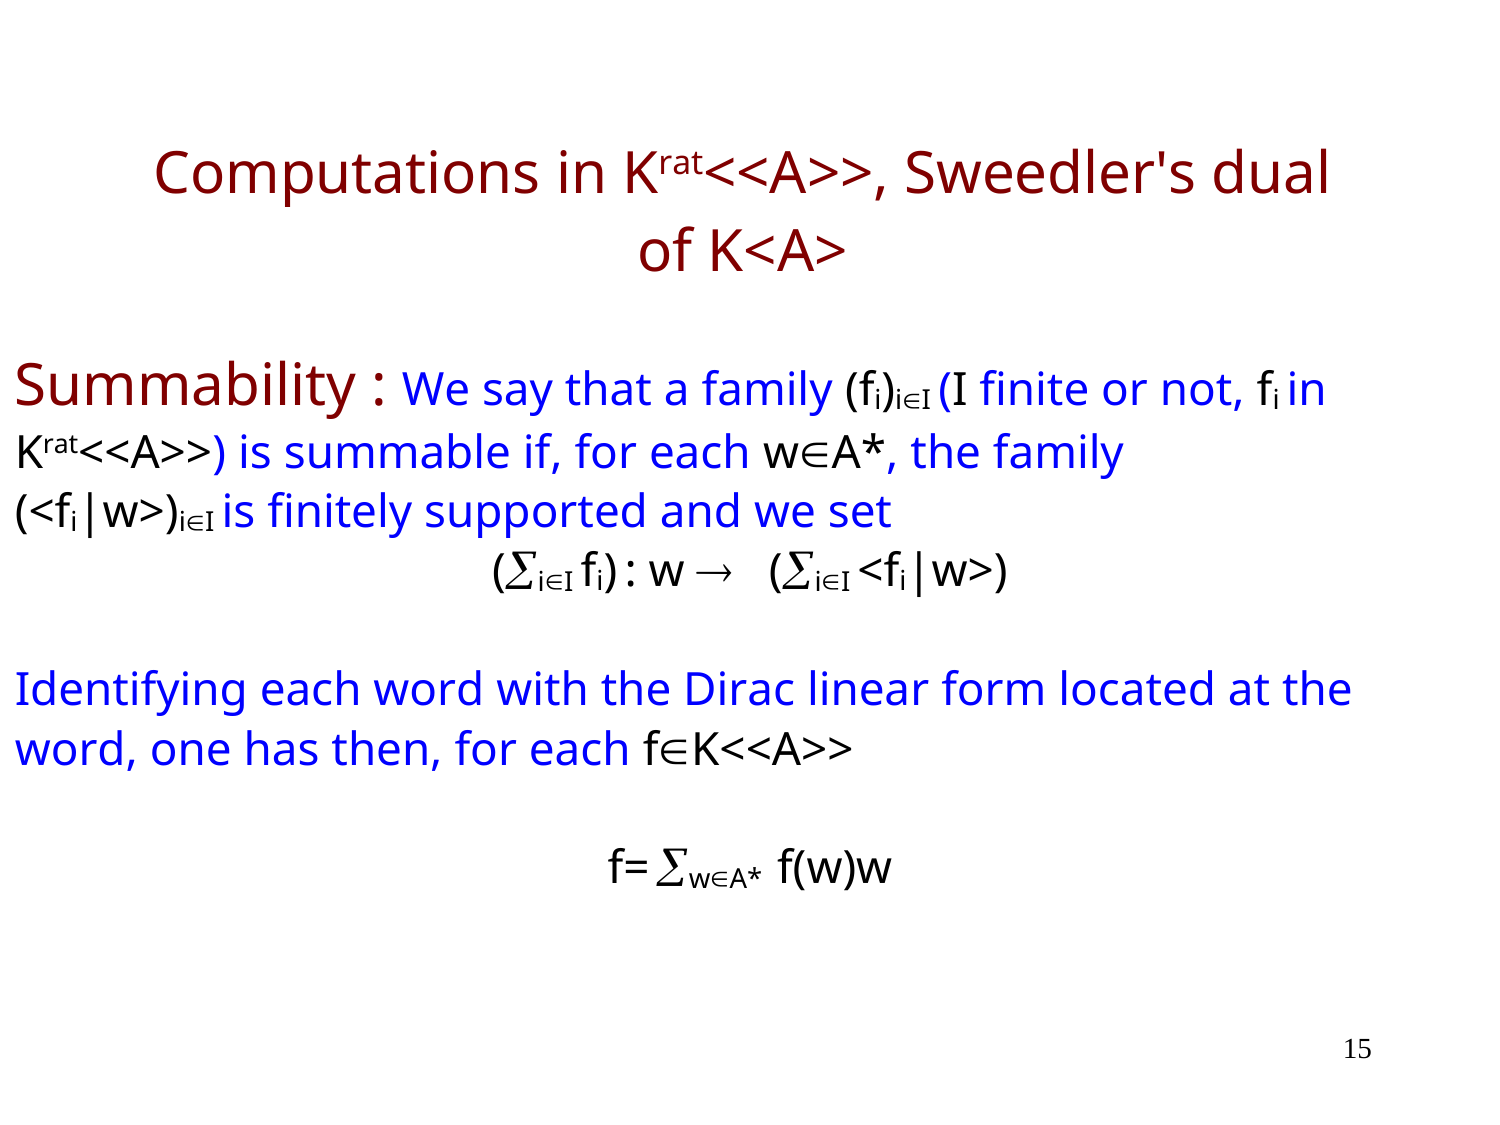

Computations in Krat<<A>>, Sweedler's dual
of K<A>
Summability : We say that a family (fi)iI (I finite or not, fi in Krat<<A>>) is summable if, for each wA*, the family
(<fi|w>)iI is finitely supported and we set
(iI fi) : w  (iI <fi|w>)
Identifying each word with the Dirac linear form located at the word, one has then, for each fK<<A>>
f= wA* f(w)w
15